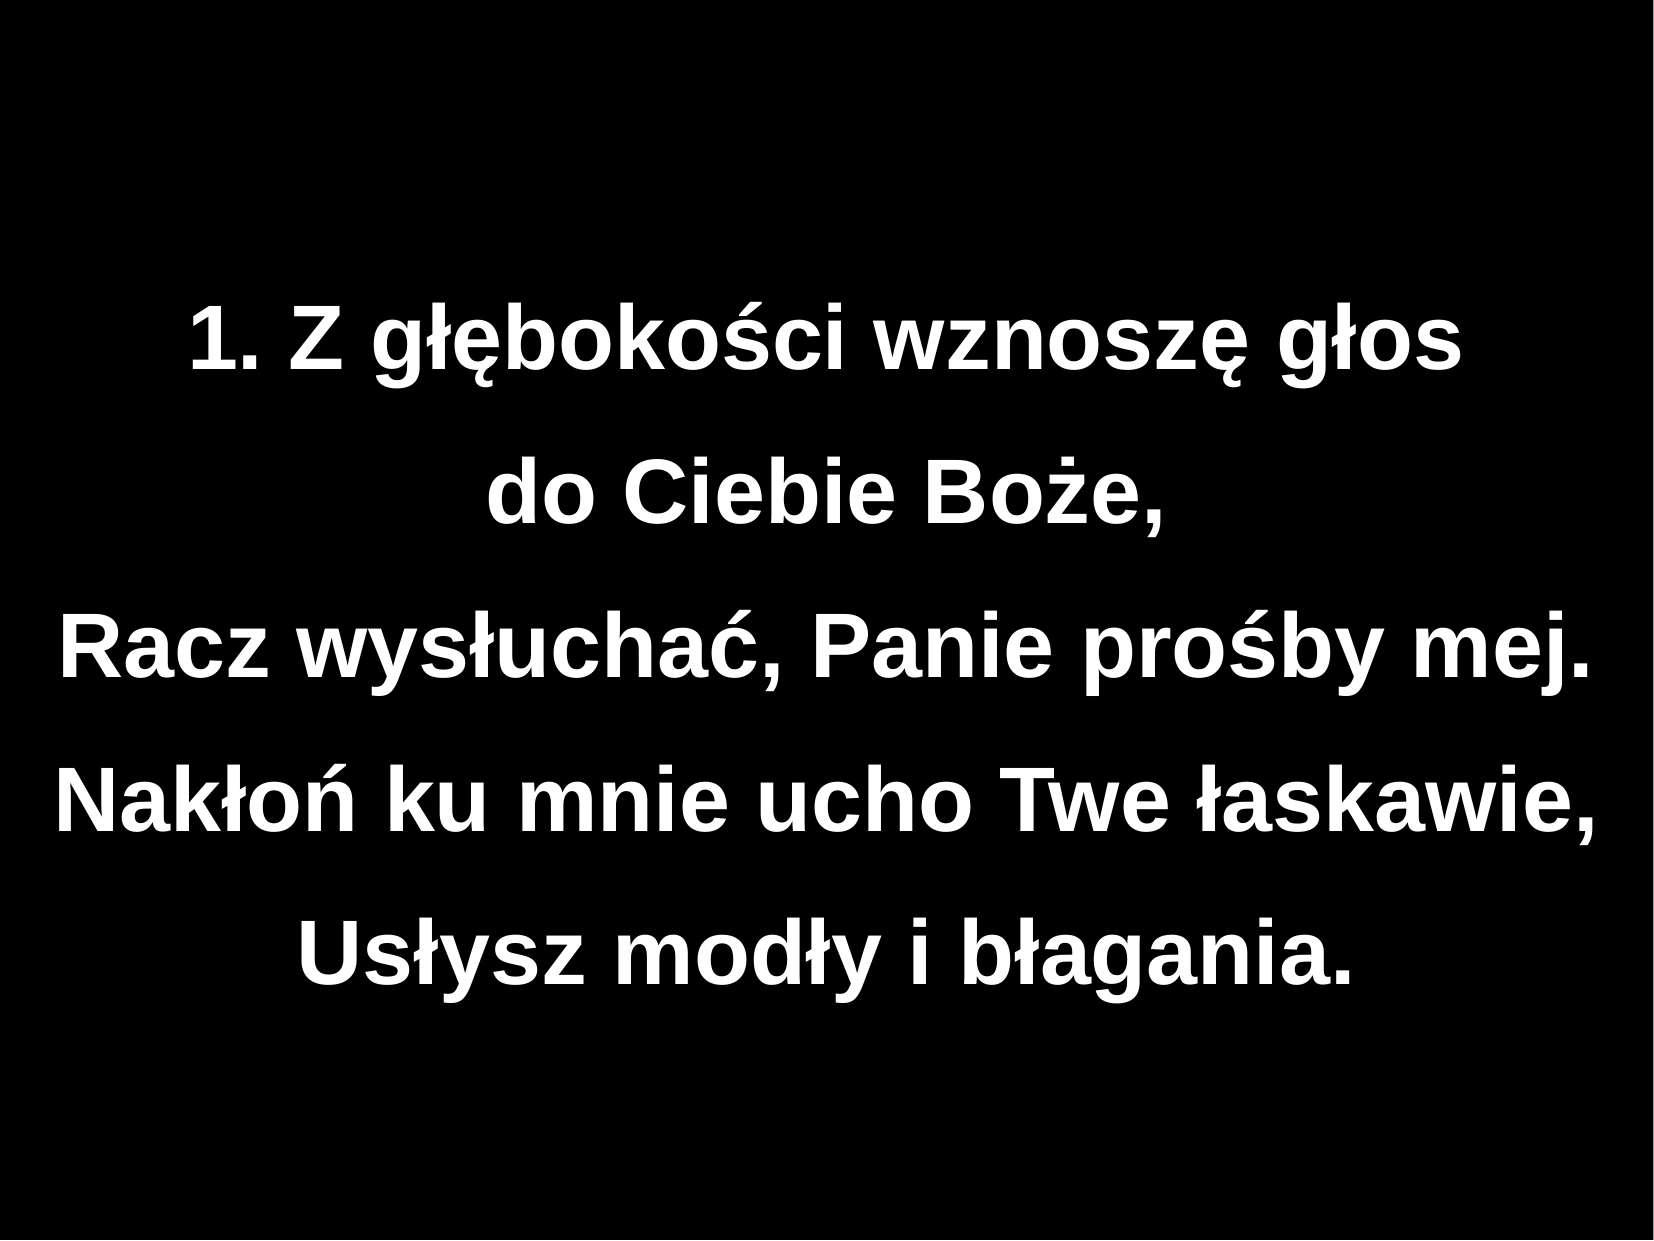

# 1. Z głębokości wznoszę głos
do Ciebie Boże,
Racz wysłuchać, Panie prośby mej.
Nakłoń ku mnie ucho Twe łaskawie,
Usłysz modły i błagania.